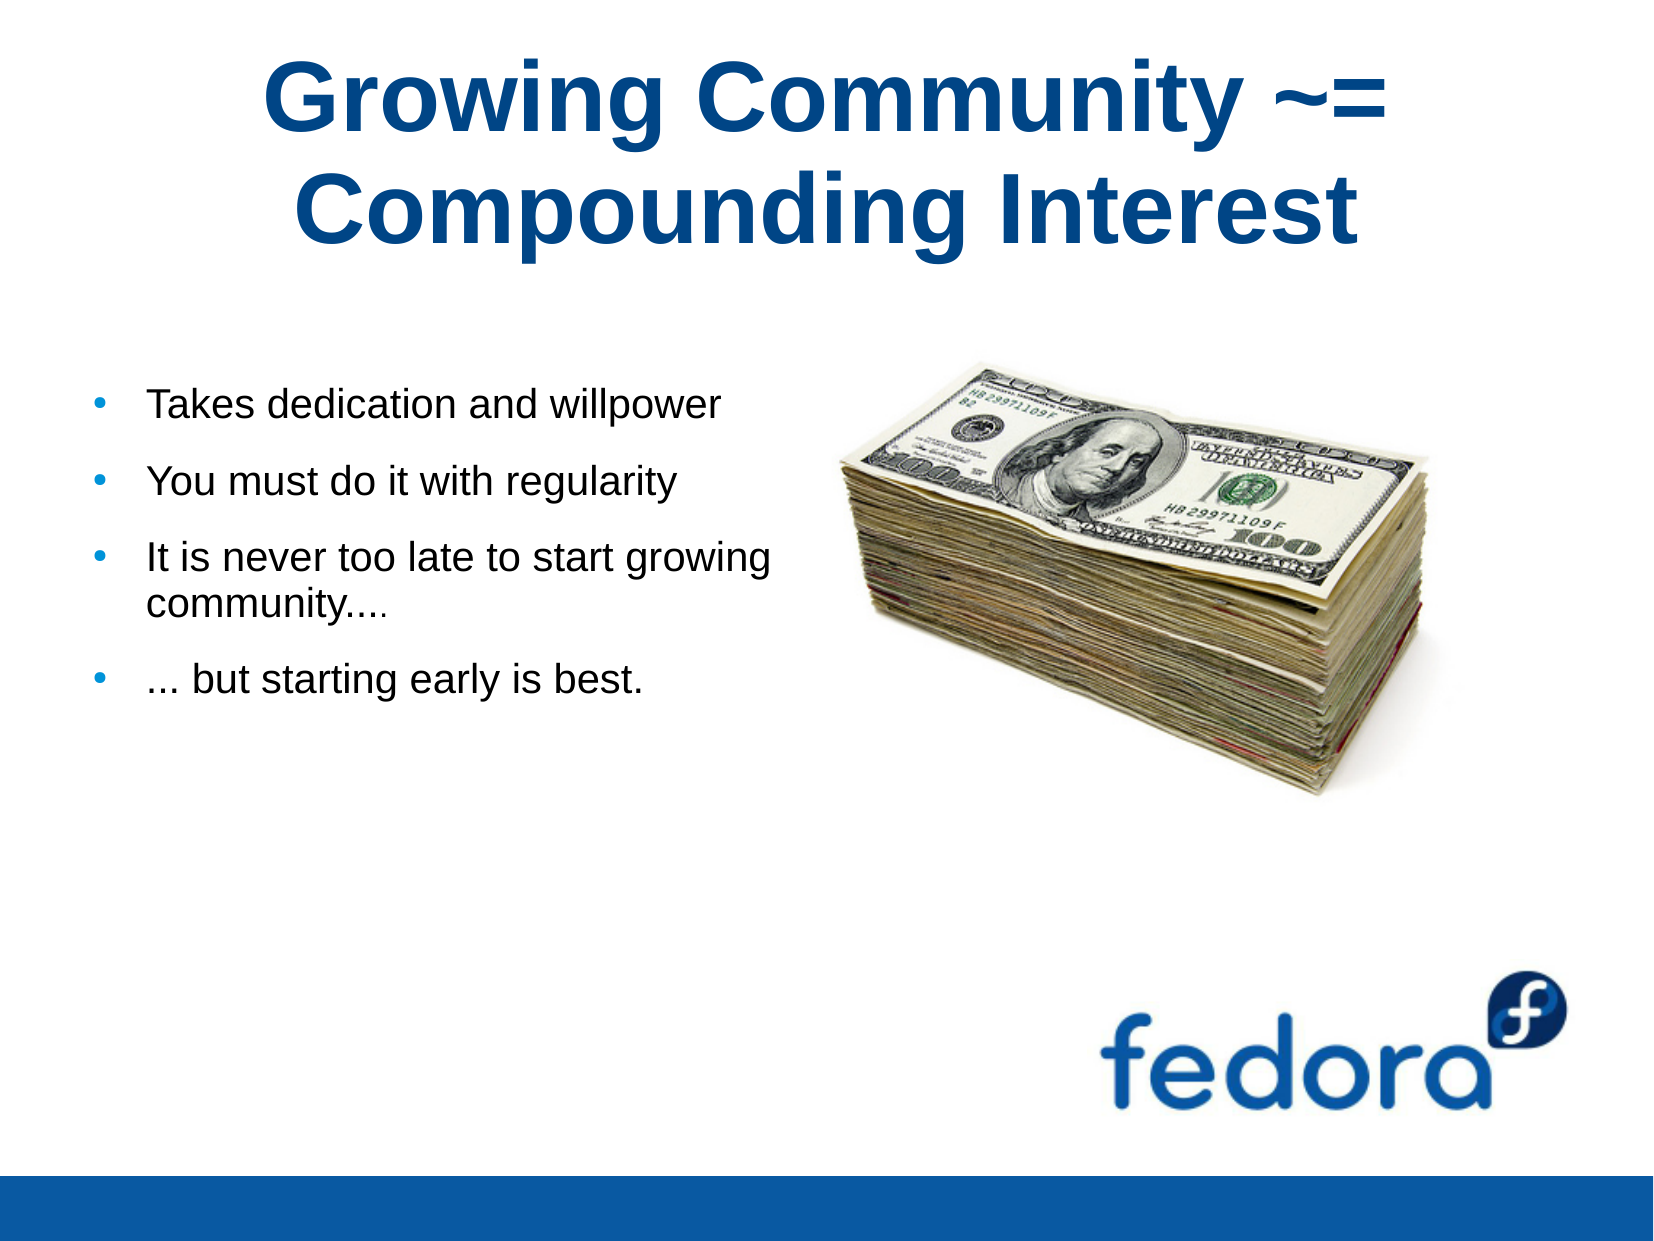

# Growing Community ~= Compounding Interest
Takes dedication and willpower
You must do it with regularity
It is never too late to start growing community....
... but starting early is best.